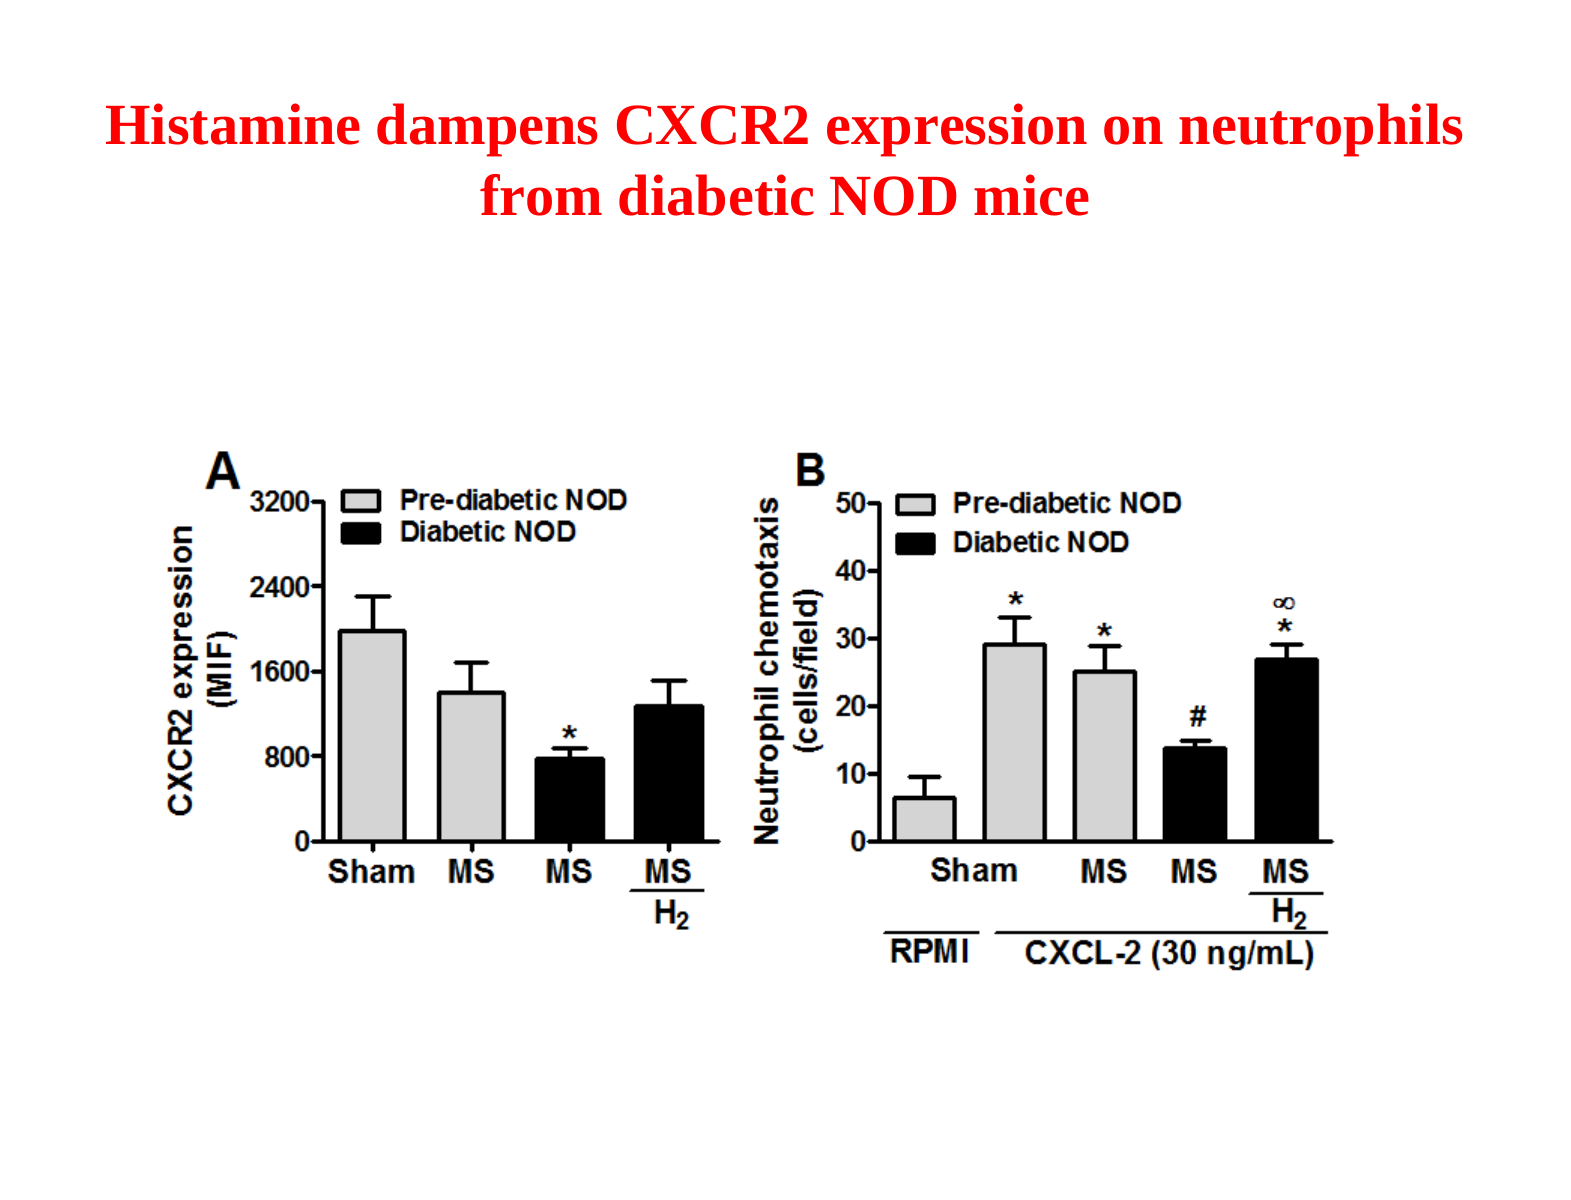

# Histamine dampens CXCR2 expression on neutrophils from diabetic NOD mice